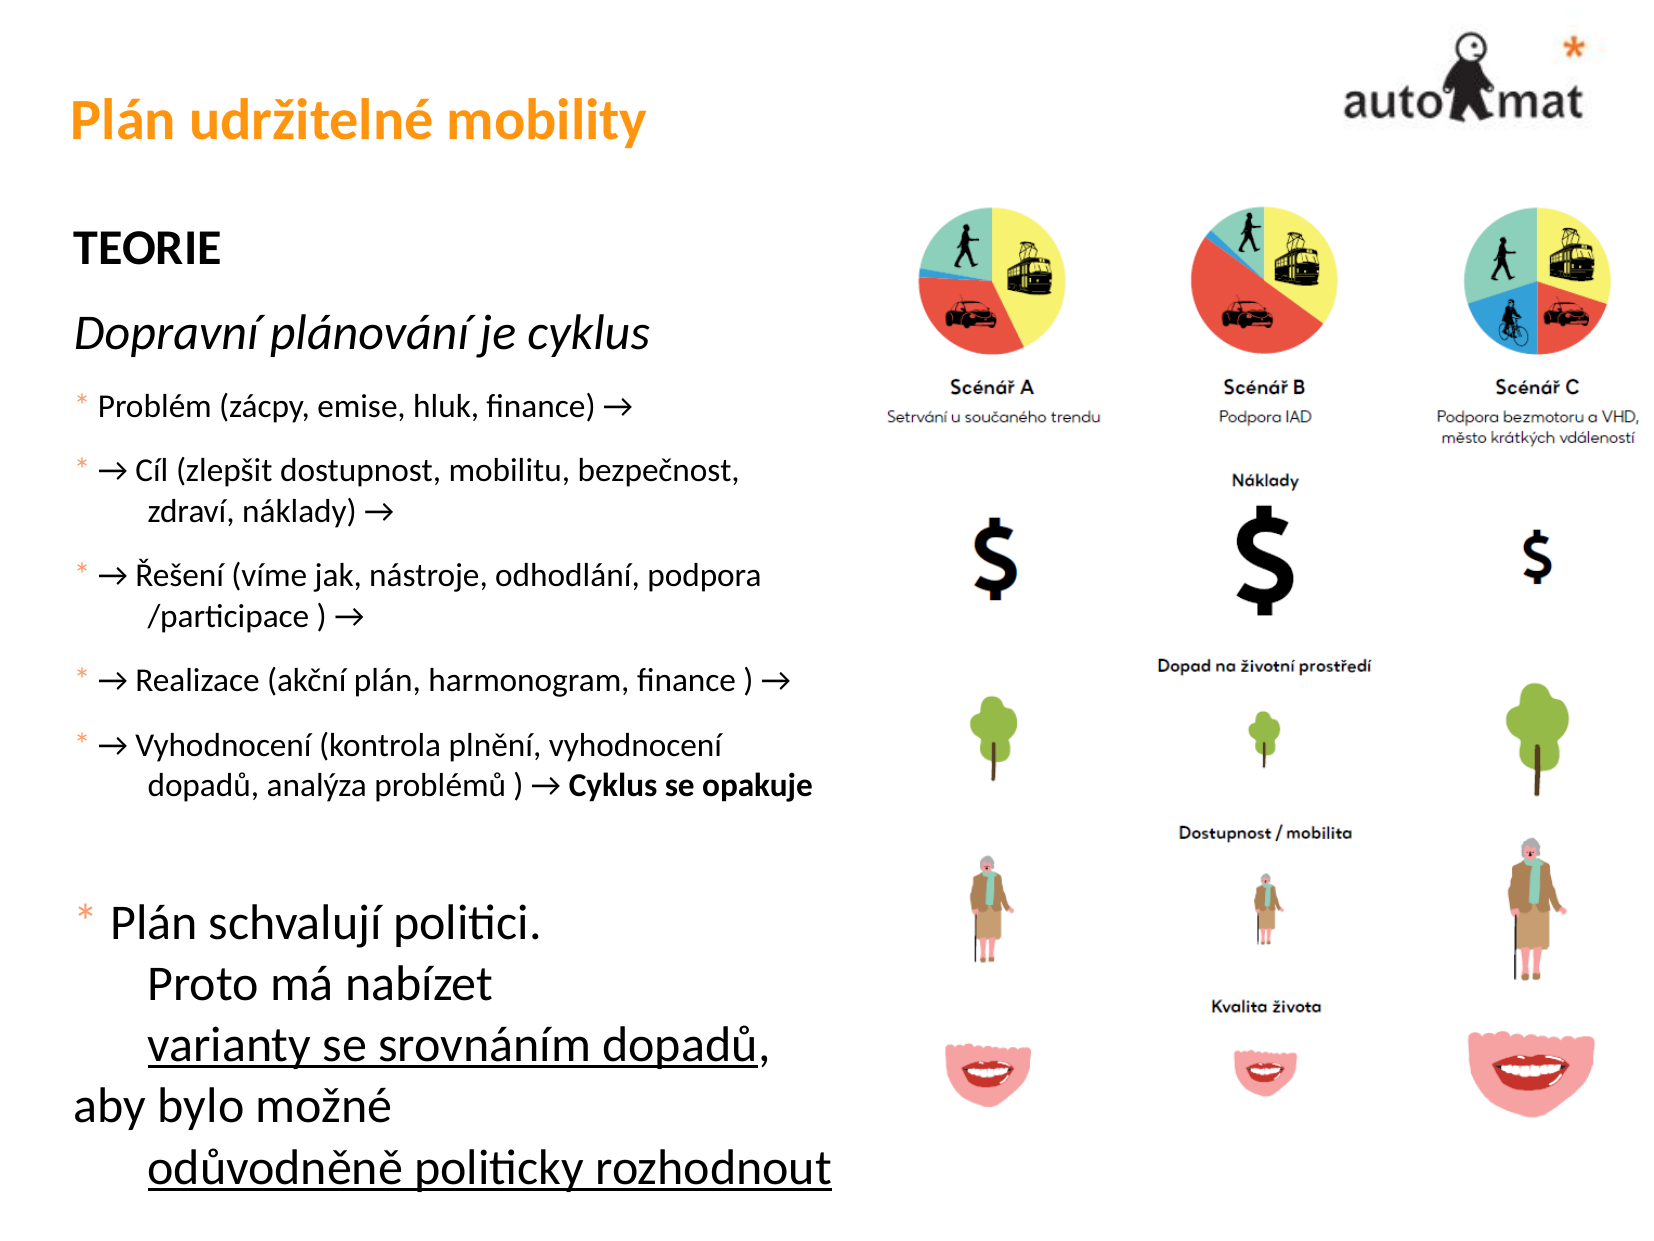

Plán udržitelné mobility
TEORIE
Dopravní plánování je cyklus
* Problém (zácpy, emise, hluk, finance) →
* → Cíl (zlepšit dostupnost, mobilitu, bezpečnost,
	zdraví, náklady) →
* → Řešení (víme jak, nástroje, odhodlání, podpora
	/participace ) →
* → Realizace (akční plán, harmonogram, finance ) →
* → Vyhodnocení (kontrola plnění, vyhodnocení
	dopadů, analýza problémů ) → Cyklus se opakuje
* Plán schvalují politici.
	Proto má nabízet
	varianty se srovnáním dopadů,
aby bylo možné
	odůvodněně politicky rozhodnout